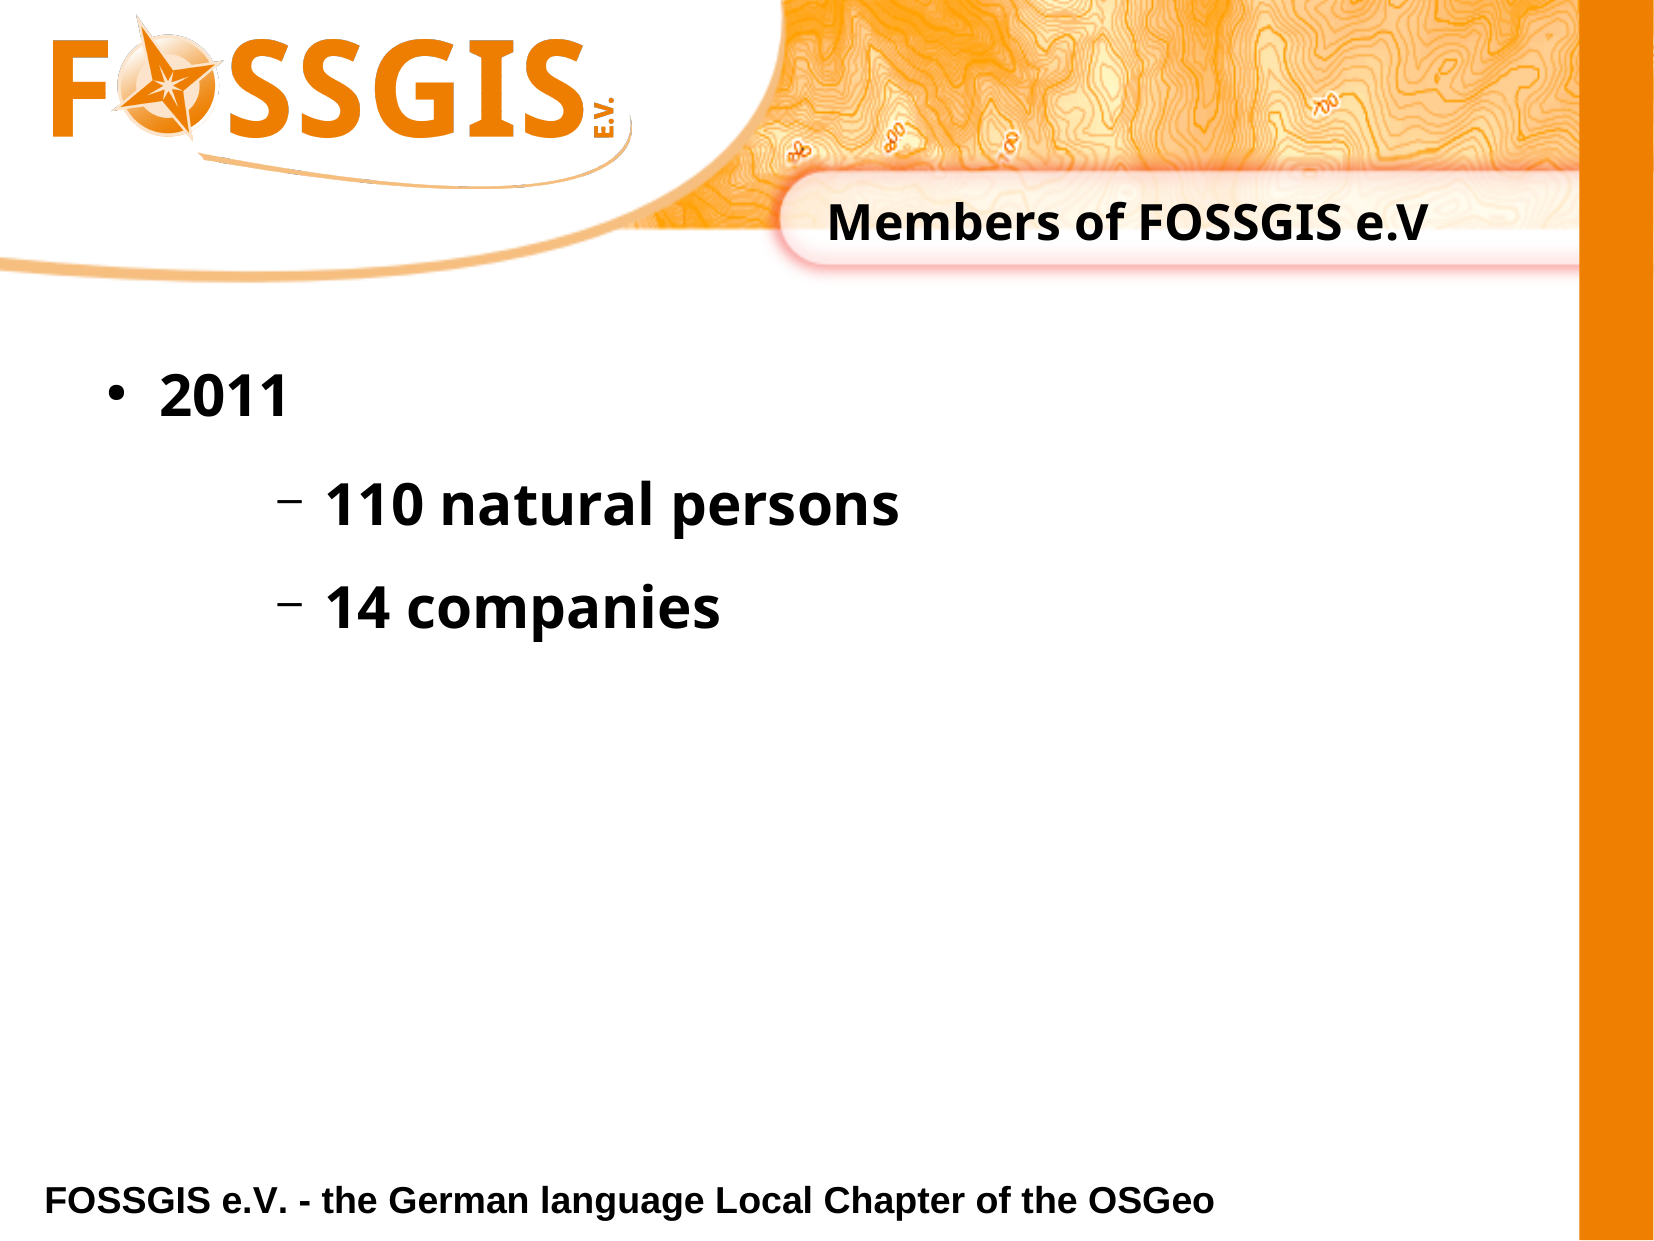

# Members of FOSSGIS e.V
2011
110 natural persons
14 companies